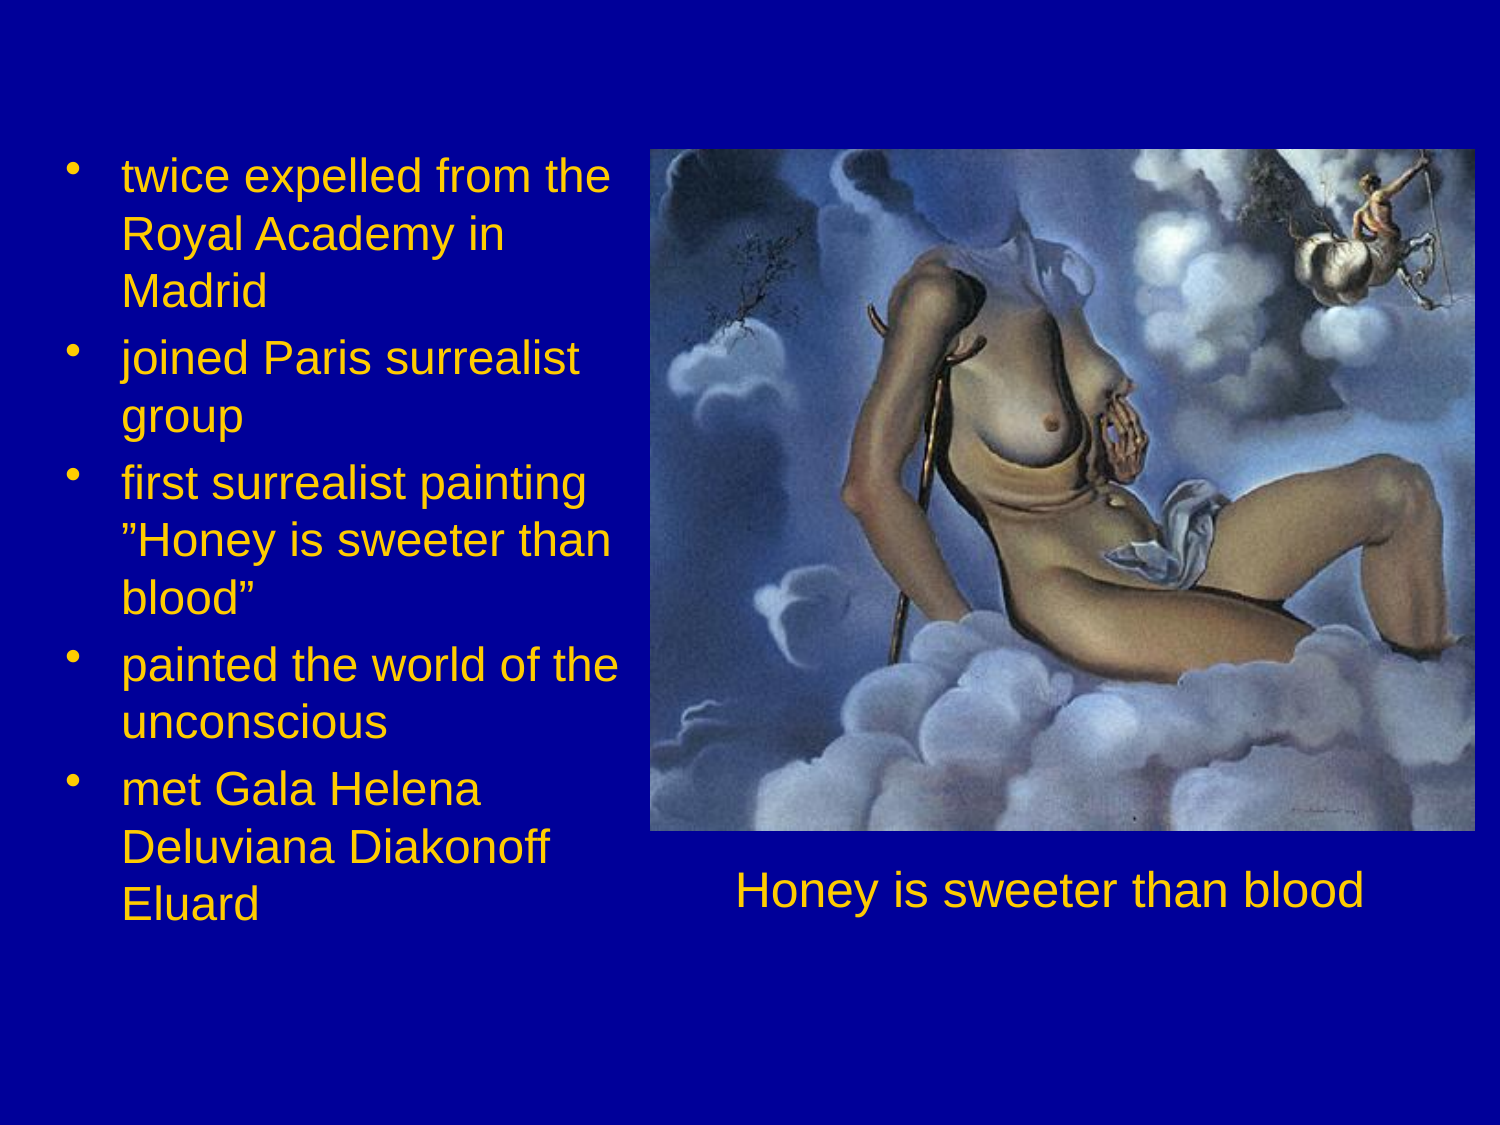

# twice expelled from the Royal Academy in Madrid
joined Paris surrealist group
first surrealist painting ”Honey is sweeter than blood”
painted the world of the unconscious
met Gala Helena Deluviana Diakonoff Eluard
Honey is sweeter than blood